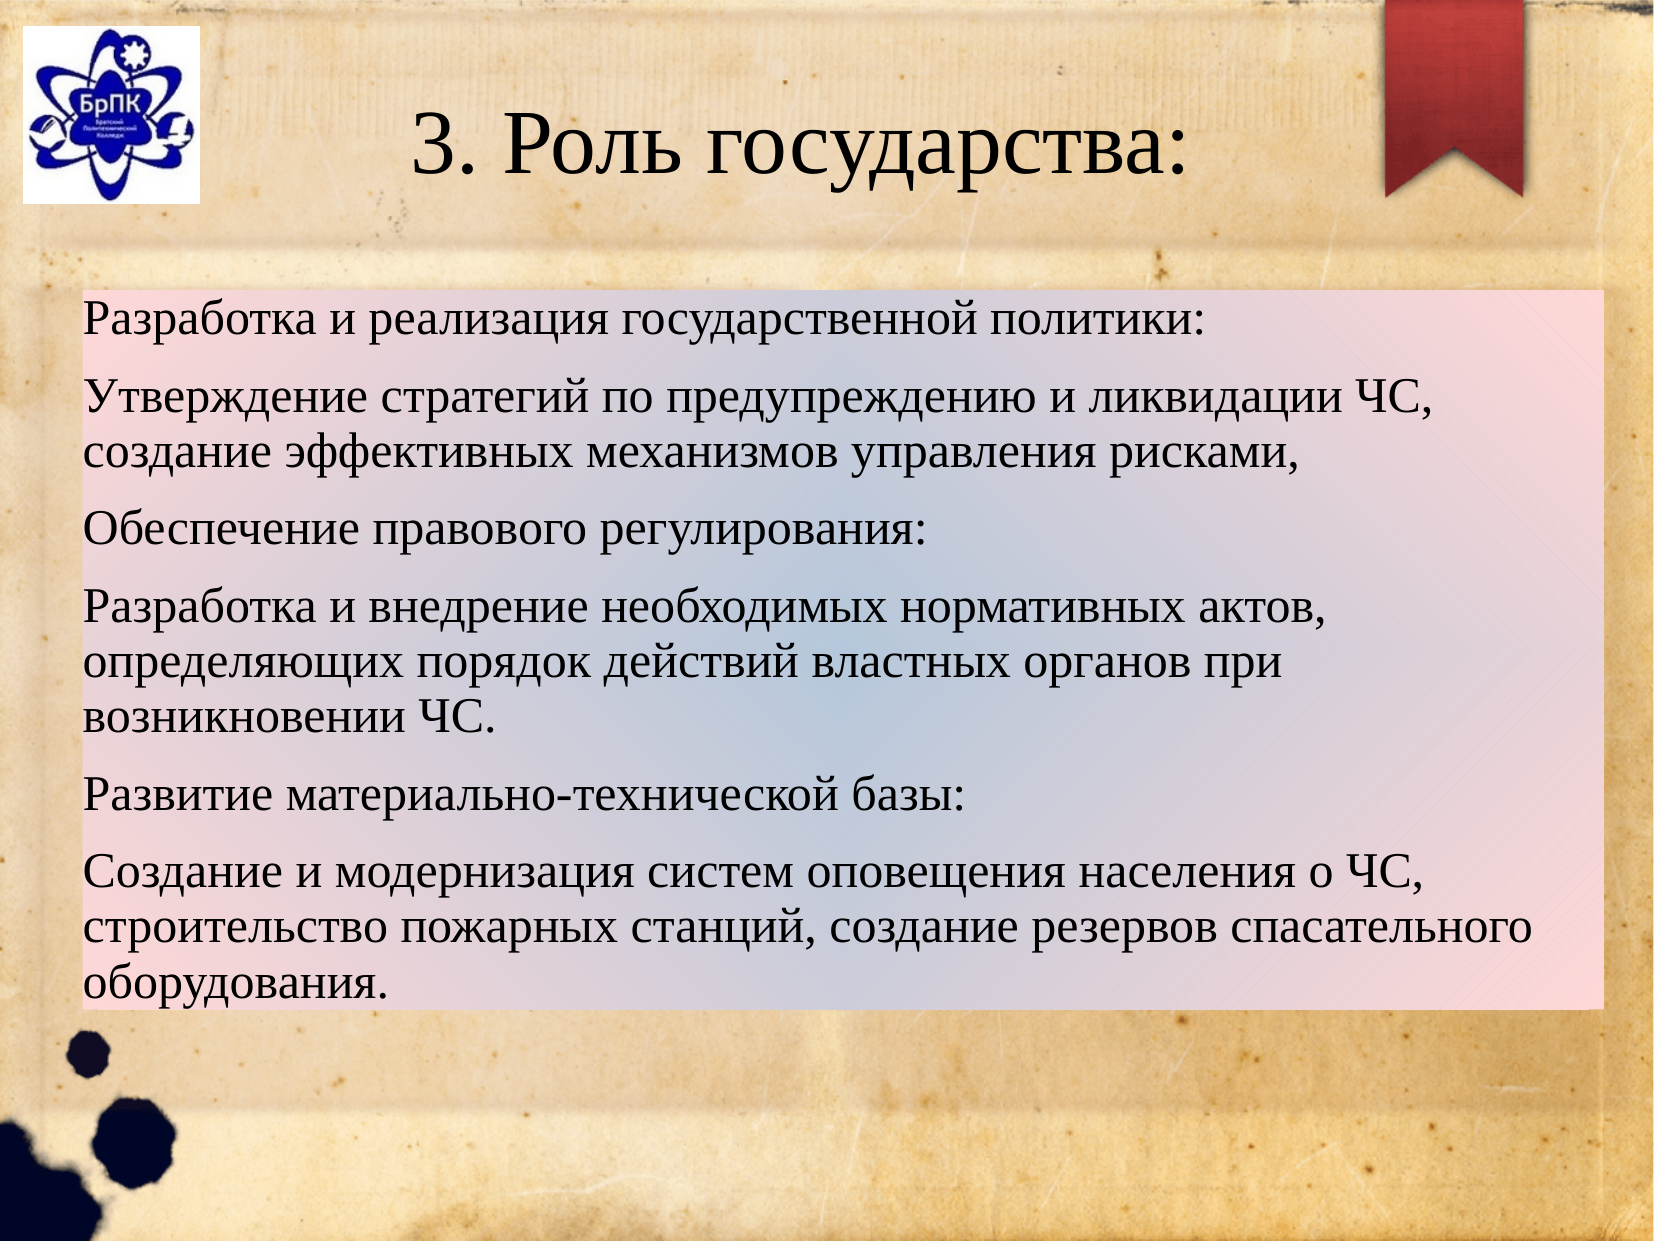

# 3. Роль государства:
Разработка и реализация государственной политики:
Утверждение стратегий по предупреждению и ликвидации ЧС, создание эффективных механизмов управления рисками,
Обеспечение правового регулирования:
Разработка и внедрение необходимых нормативных актов, определяющих порядок действий властных органов при возникновении ЧС.
Развитие материально-технической базы:
Создание и модернизация систем оповещения населения о ЧС, строительство пожарных станций, создание резервов спасательного оборудования.